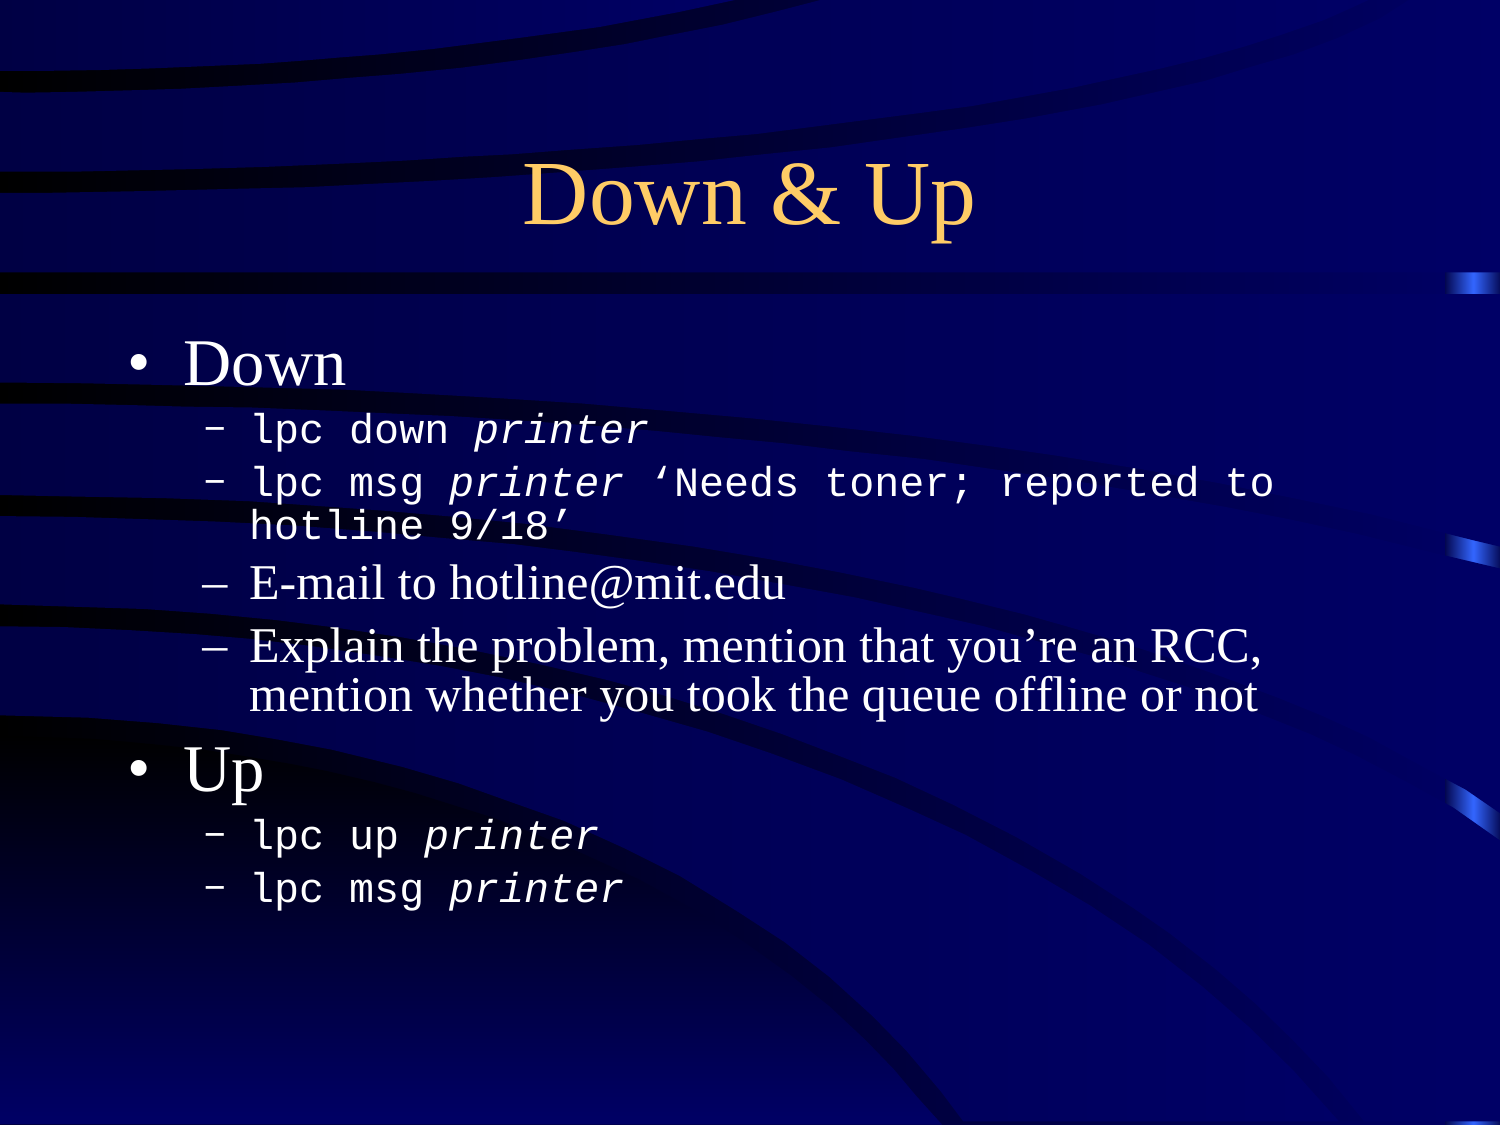

# Down & Up
Down
lpc down printer
lpc msg printer ‘Needs toner; reported to hotline 9/18’
E-mail to hotline@mit.edu
Explain the problem, mention that you’re an RCC, mention whether you took the queue offline or not
Up
lpc up printer
lpc msg printer